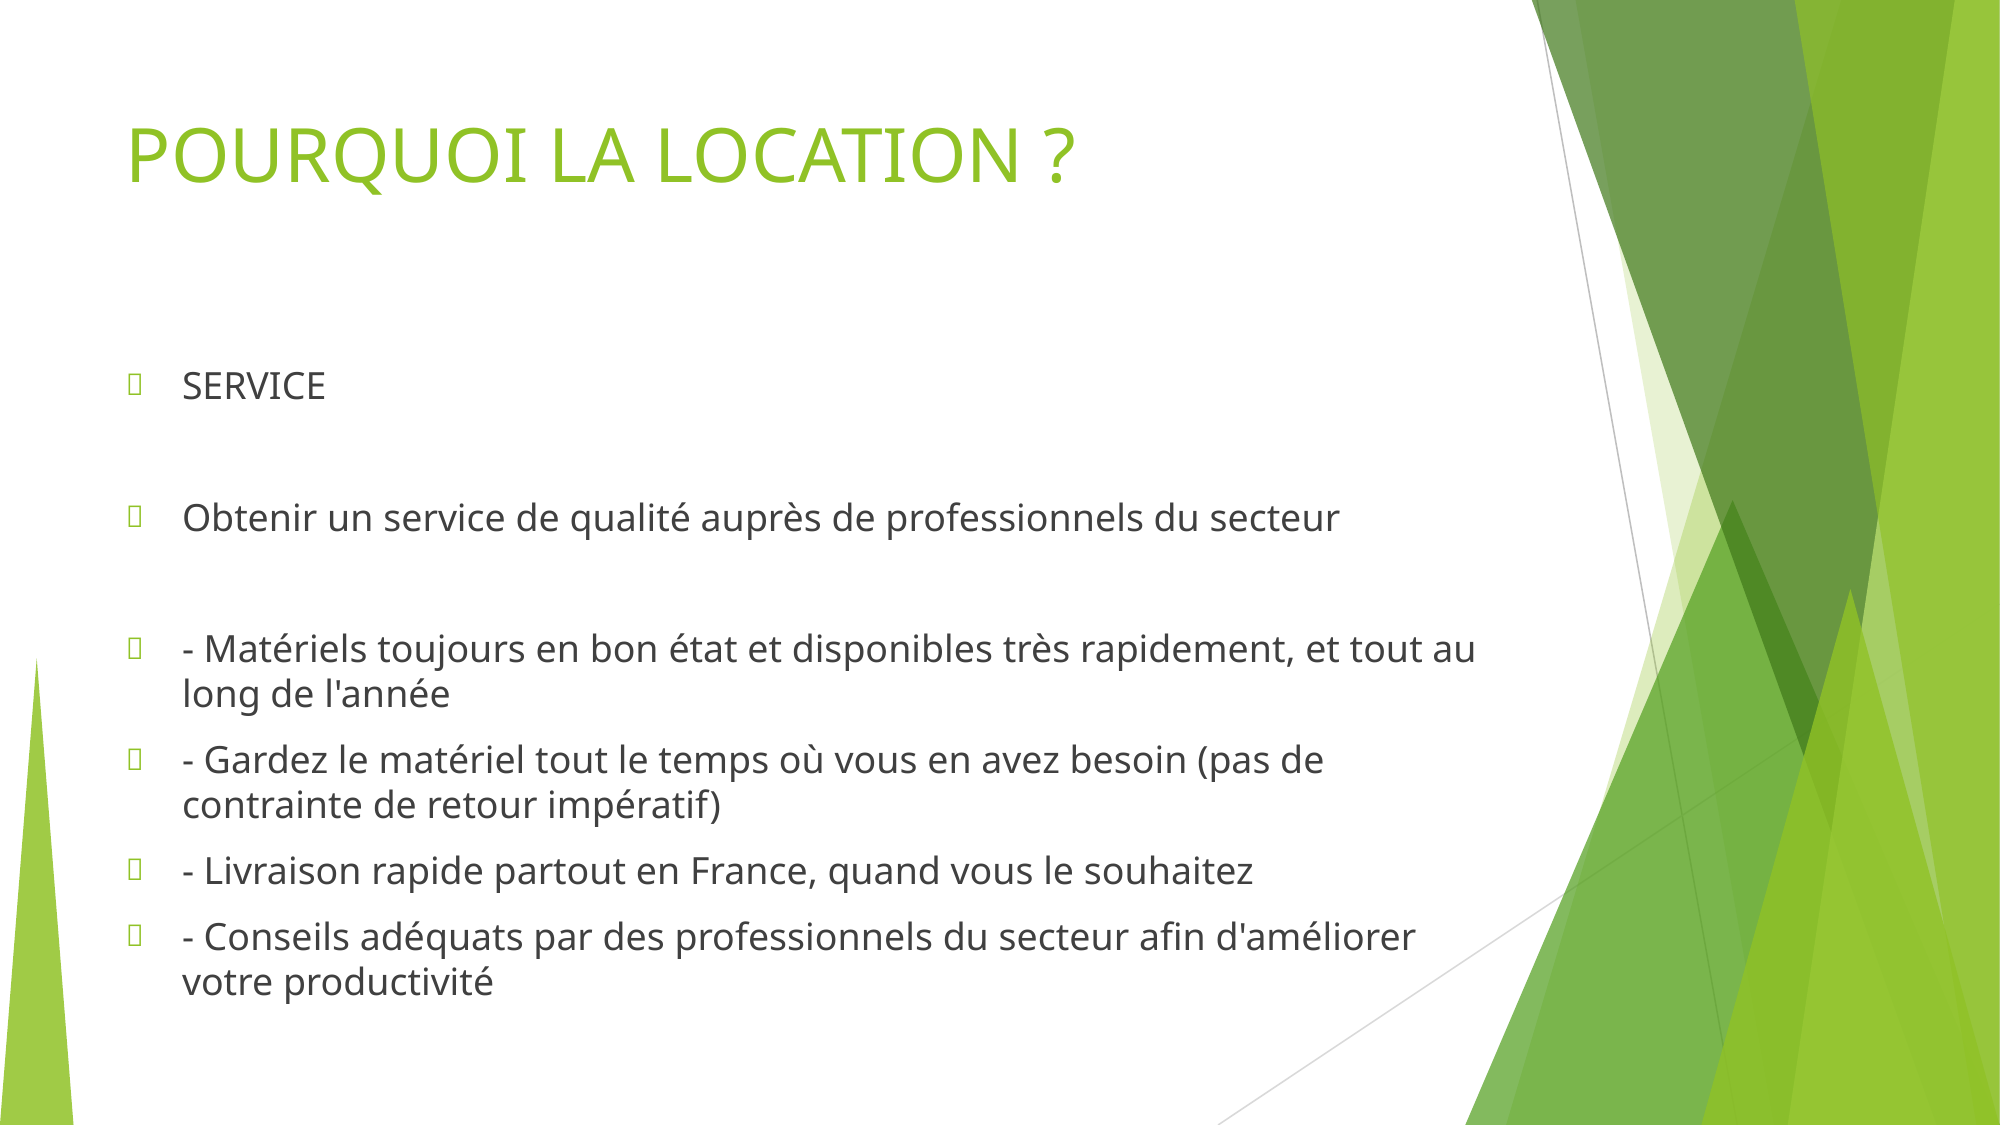

# POURQUOI LA LOCATION ?
SERVICE
Obtenir un service de qualité auprès de professionnels du secteur
- Matériels toujours en bon état et disponibles très rapidement, et tout au long de l'année
- Gardez le matériel tout le temps où vous en avez besoin (pas de contrainte de retour impératif)
- Livraison rapide partout en France, quand vous le souhaitez
- Conseils adéquats par des professionnels du secteur afin d'améliorer votre productivité